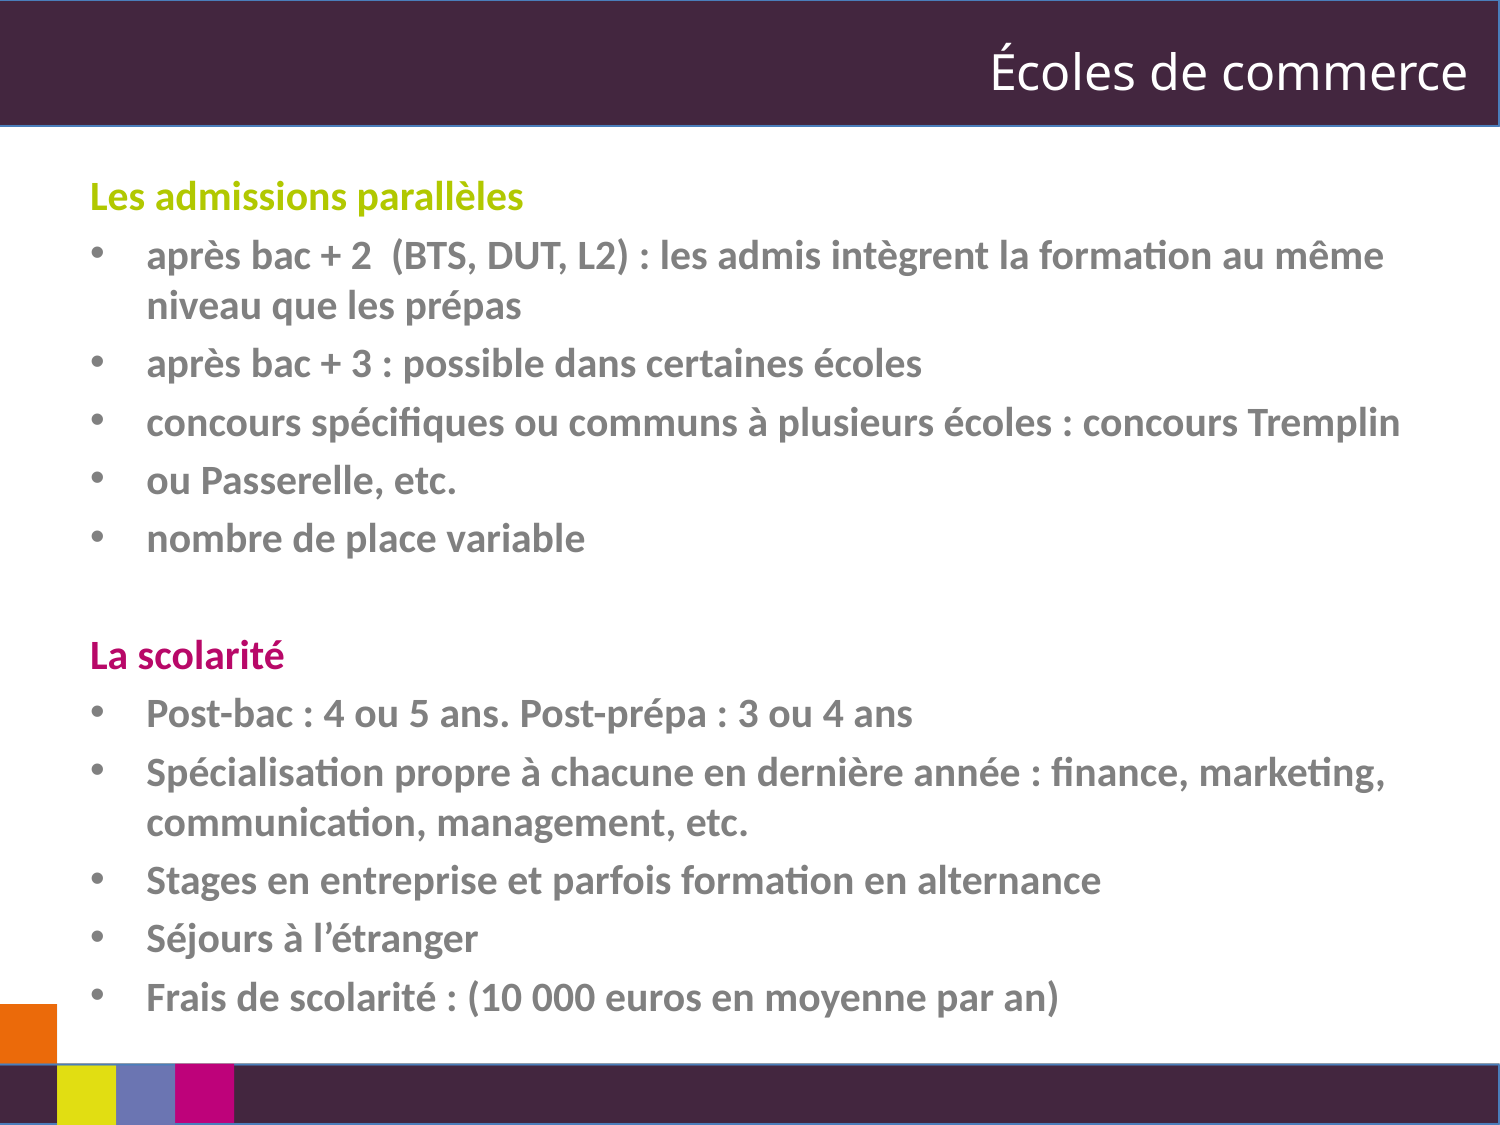

Écoles de commerce
# Les admissions parallèles
après bac + 2 (BTS, DUT, L2) : les admis intègrent la formation au même niveau que les prépas
après bac + 3 : possible dans certaines écoles
concours spécifiques ou communs à plusieurs écoles : concours Tremplin
ou Passerelle, etc.
nombre de place variable
La scolarité
Post-bac : 4 ou 5 ans. Post-prépa : 3 ou 4 ans
Spécialisation propre à chacune en dernière année : finance, marketing, communication, management, etc.
Stages en entreprise et parfois formation en alternance
Séjours à l’étranger
Frais de scolarité : (10 000 euros en moyenne par an)